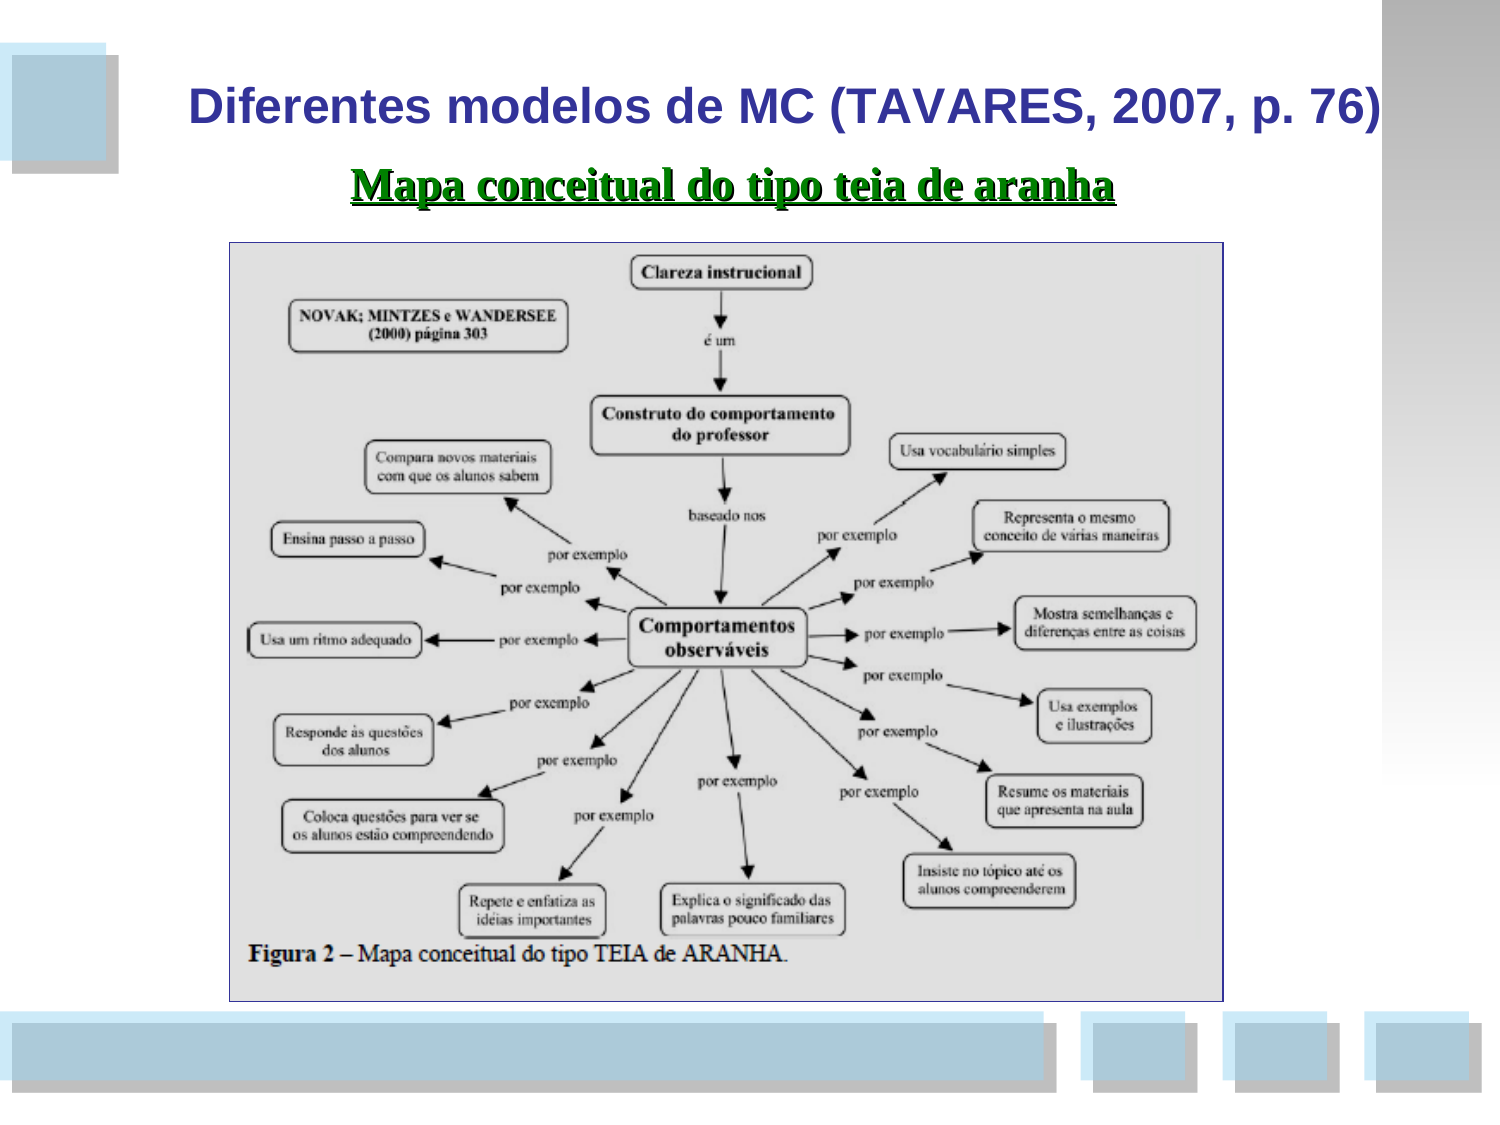

Diferentes modelos de MC (TAVARES, 2007, p. 76)
Mapa conceitual do tipo teia de aranha